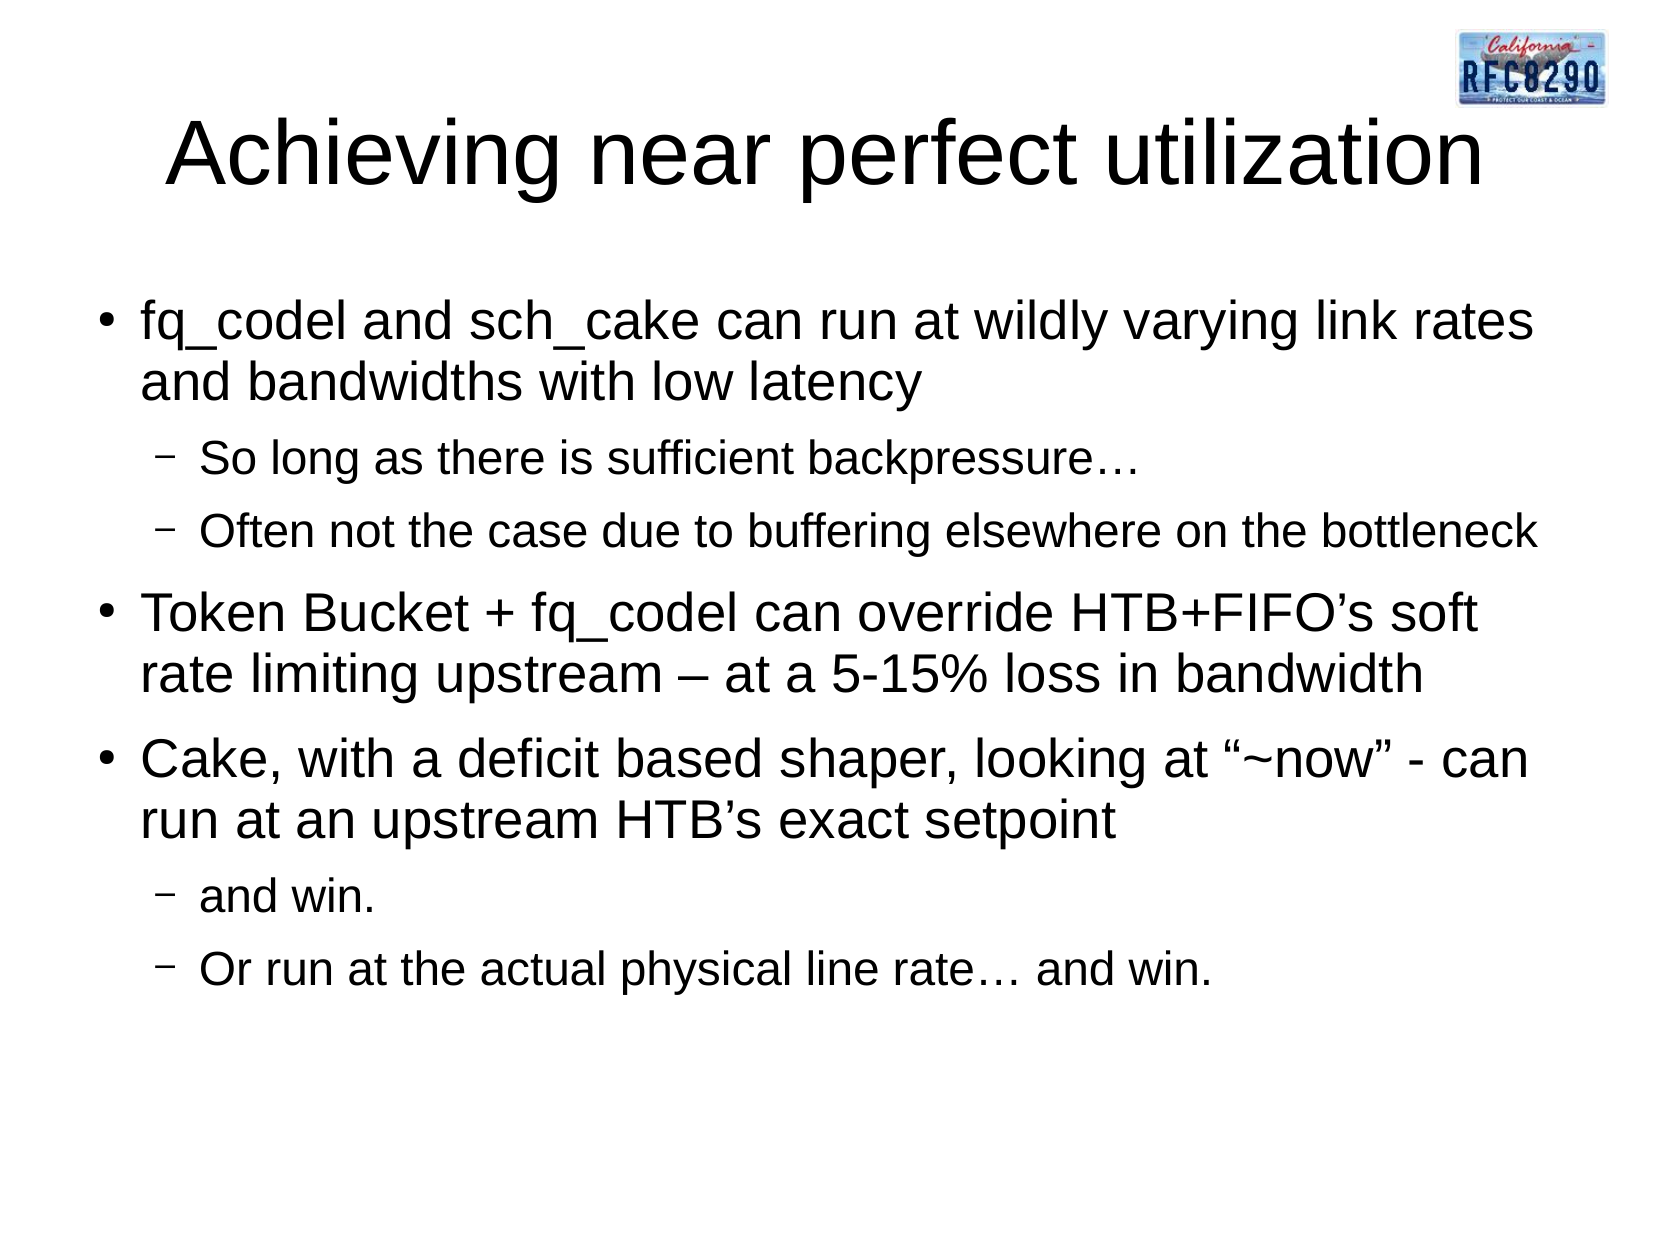

# Achieving near perfect utilization
fq_codel and sch_cake can run at wildly varying link rates and bandwidths with low latency
So long as there is sufficient backpressure…
Often not the case due to buffering elsewhere on the bottleneck
Token Bucket + fq_codel can override HTB+FIFO’s soft rate limiting upstream – at a 5-15% loss in bandwidth
Cake, with a deficit based shaper, looking at “~now” - can run at an upstream HTB’s exact setpoint
and win.
Or run at the actual physical line rate… and win.